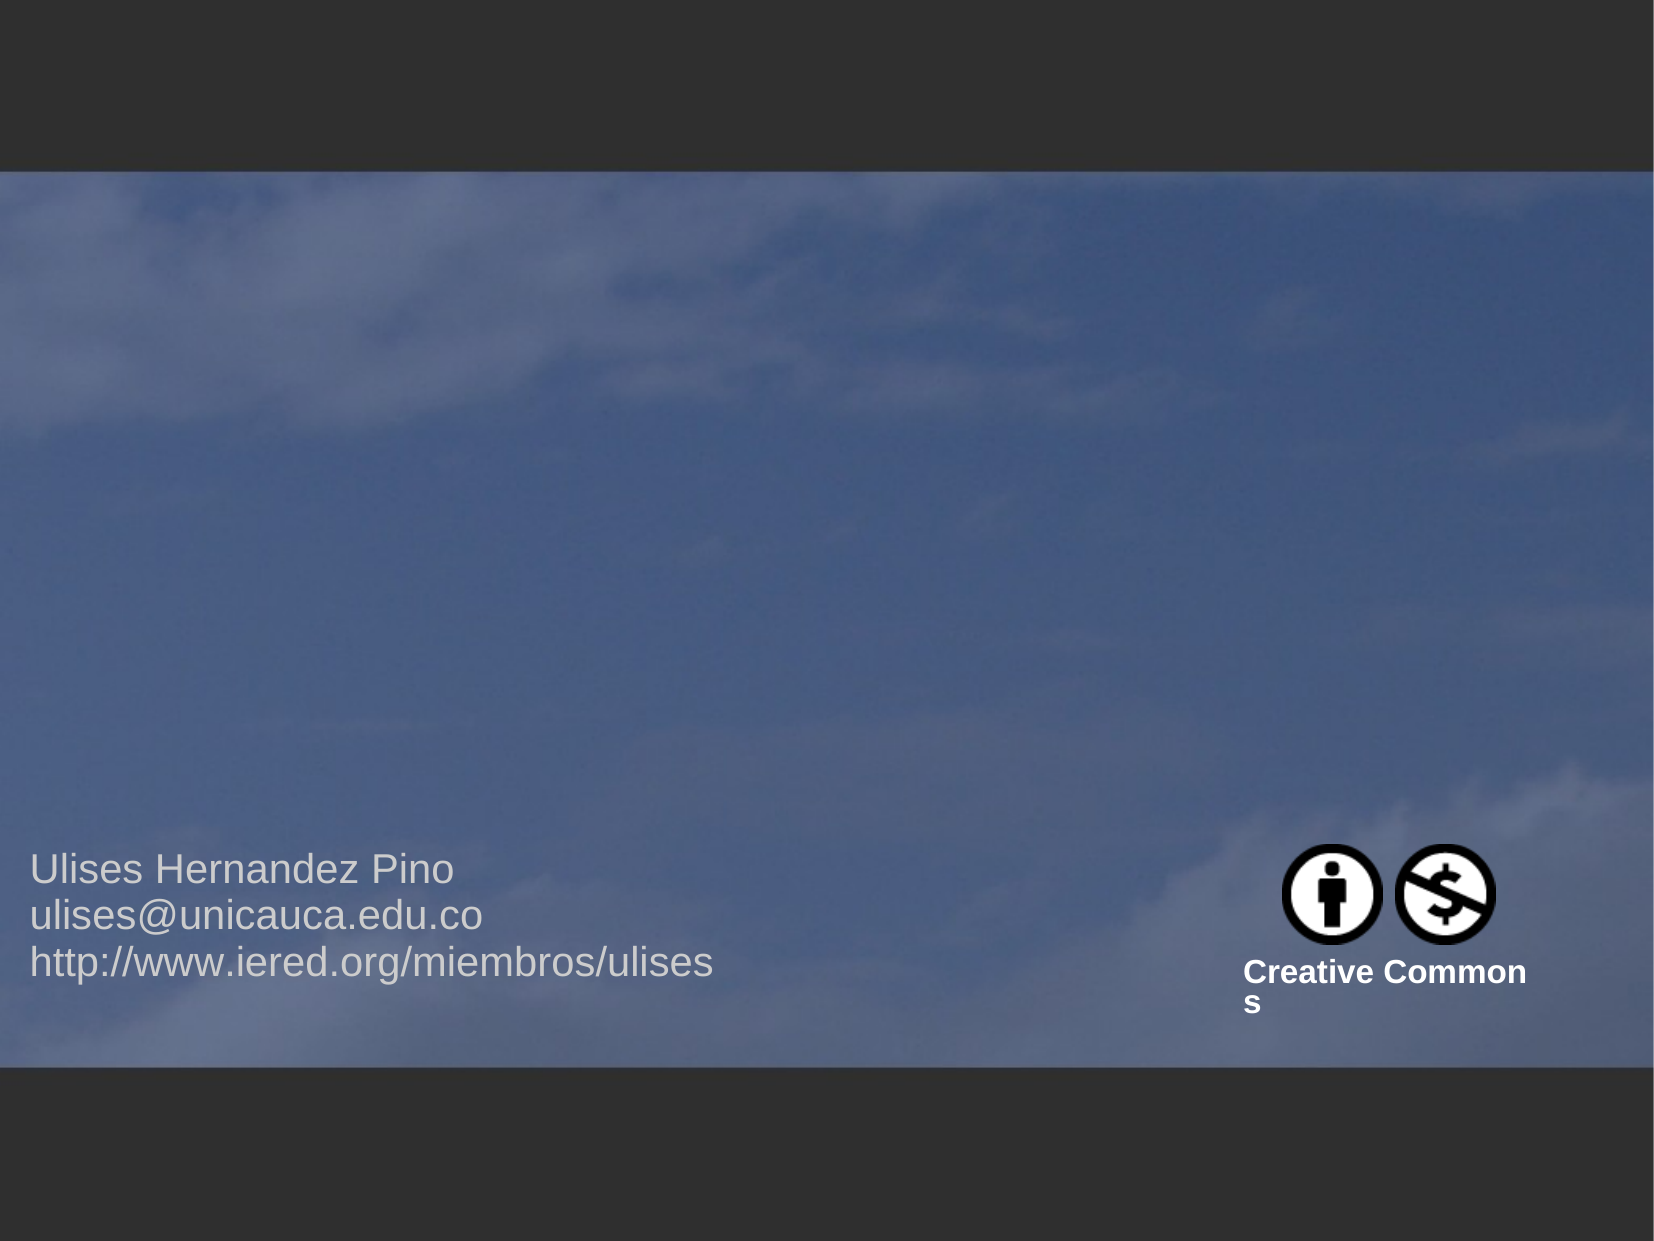

# Ulises Hernandez Pino ulises@unicauca.edu.co
http://www.iered.org/miembros/ulises
Creative Commons
Ulises Hernandez Pino
8